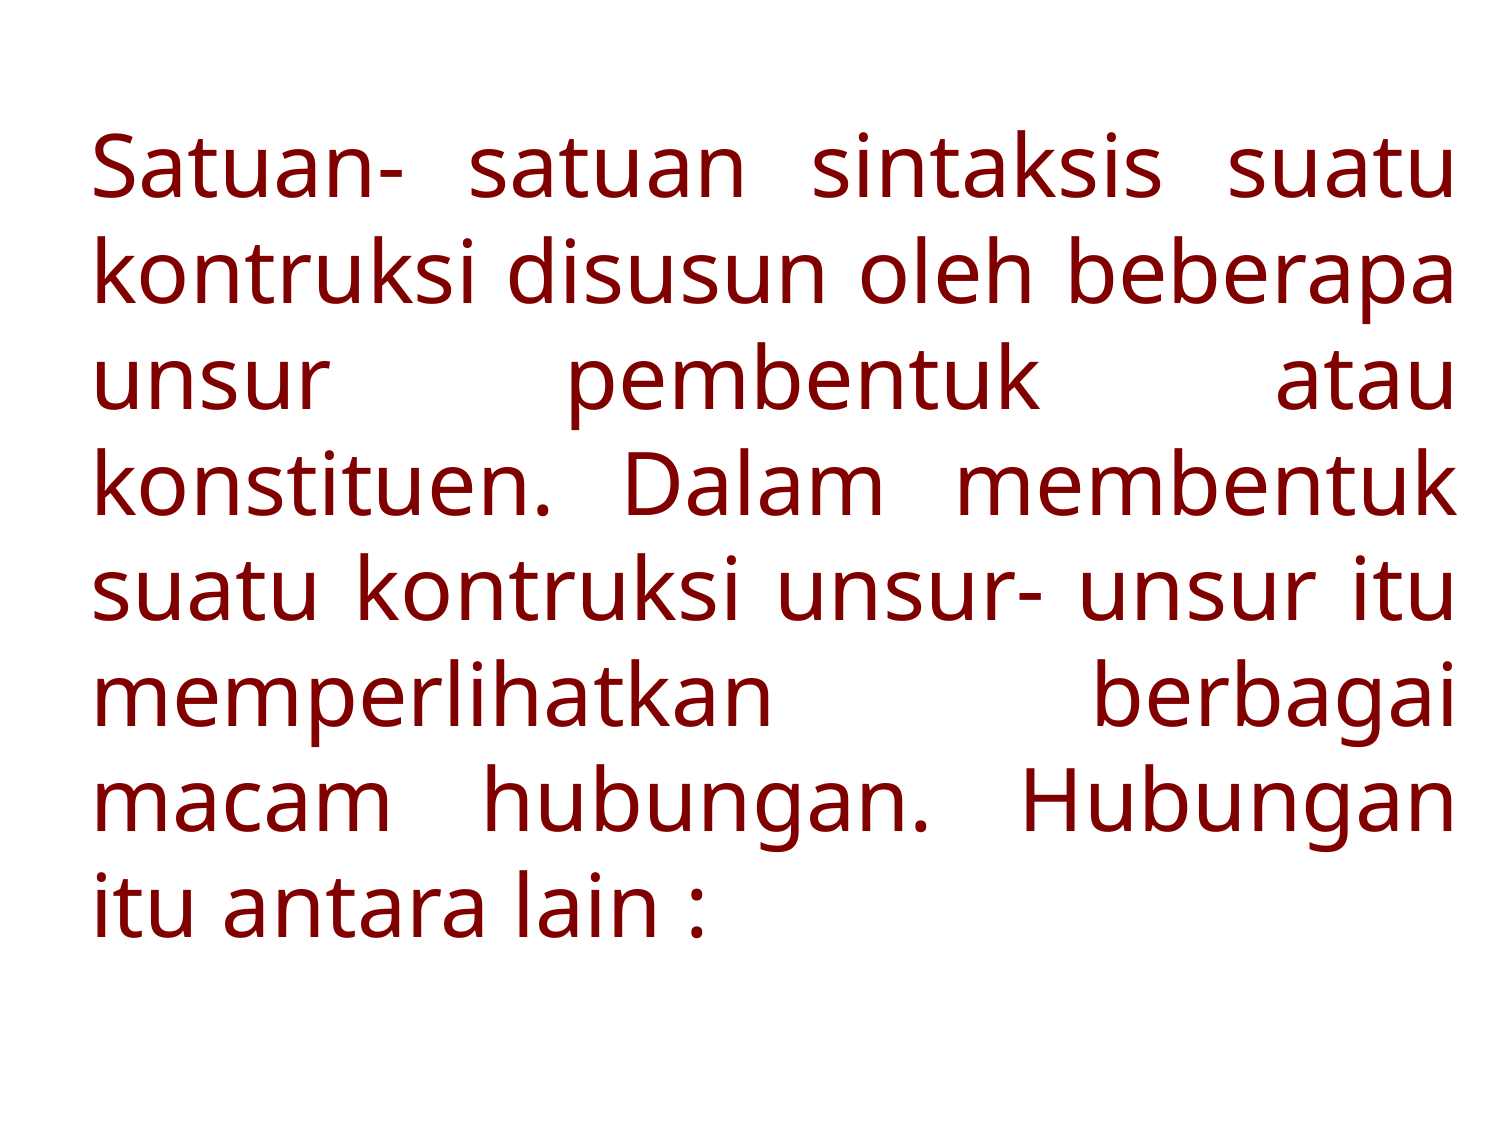

# Satuan- satuan sintaksis suatu kontruksi disusun oleh beberapa unsur pembentuk atau konstituen. Dalam membentuk suatu kontruksi unsur- unsur itu memperlihatkan berbagai macam hubungan. Hubungan itu antara lain :